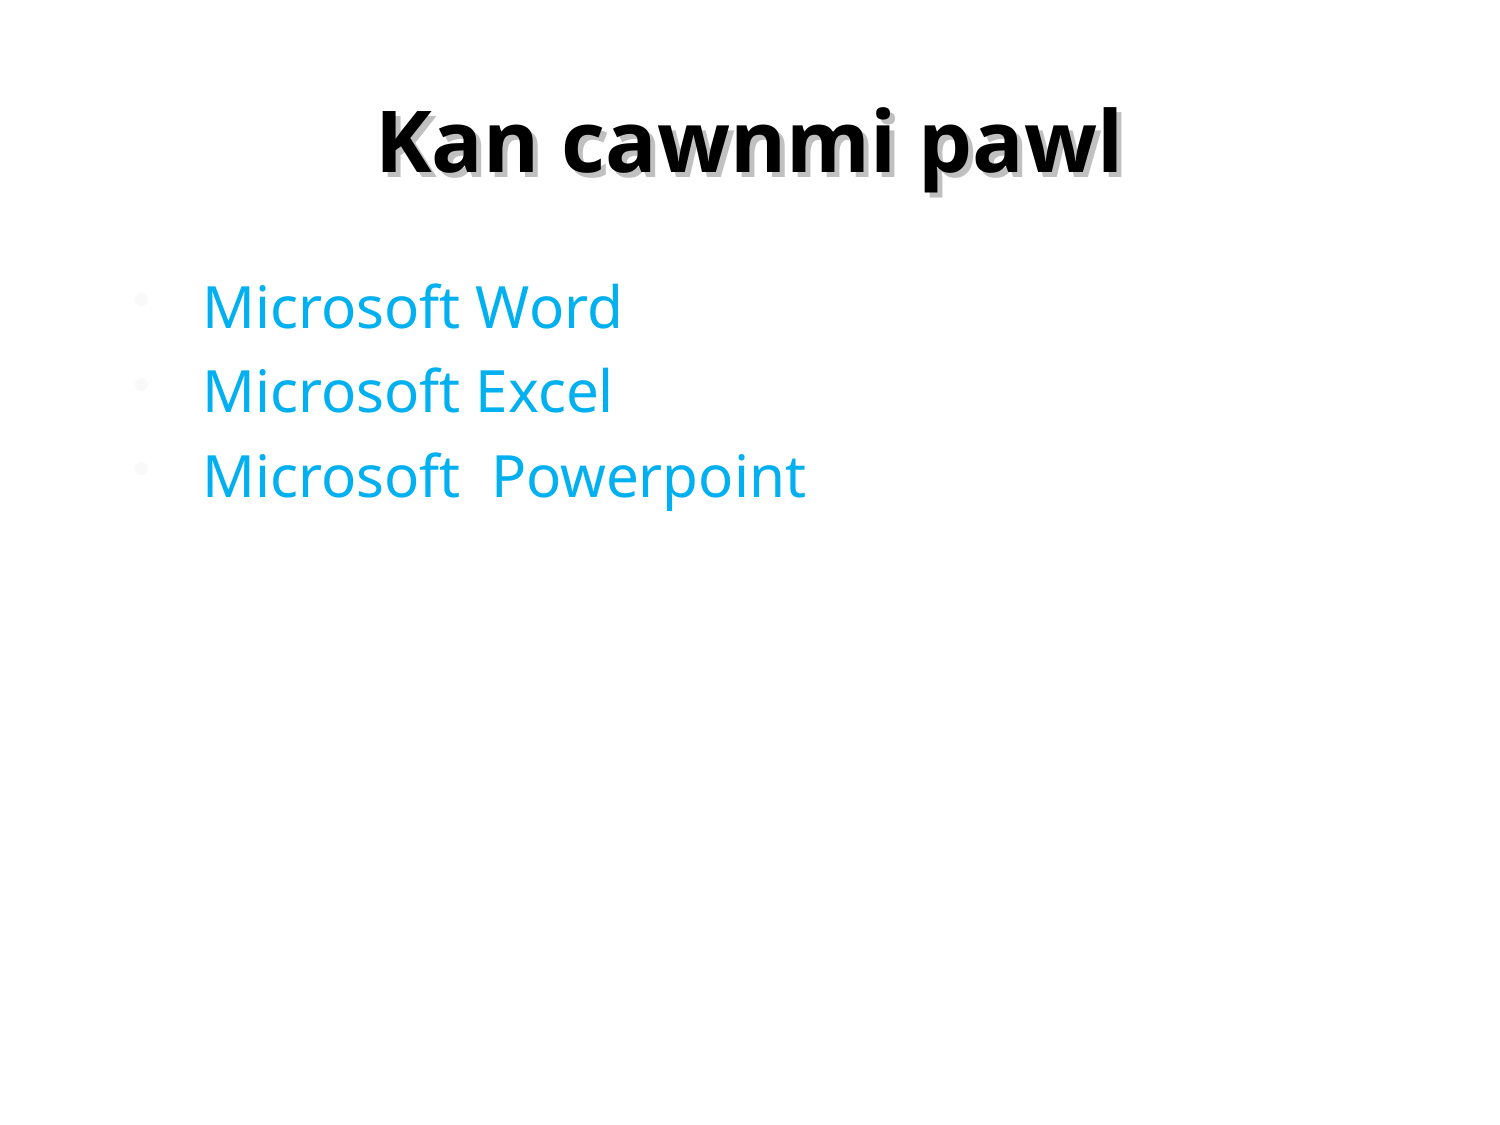

# Kan cawnmi pawl
Microsoft Word
Microsoft Excel
Microsoft Powerpoint